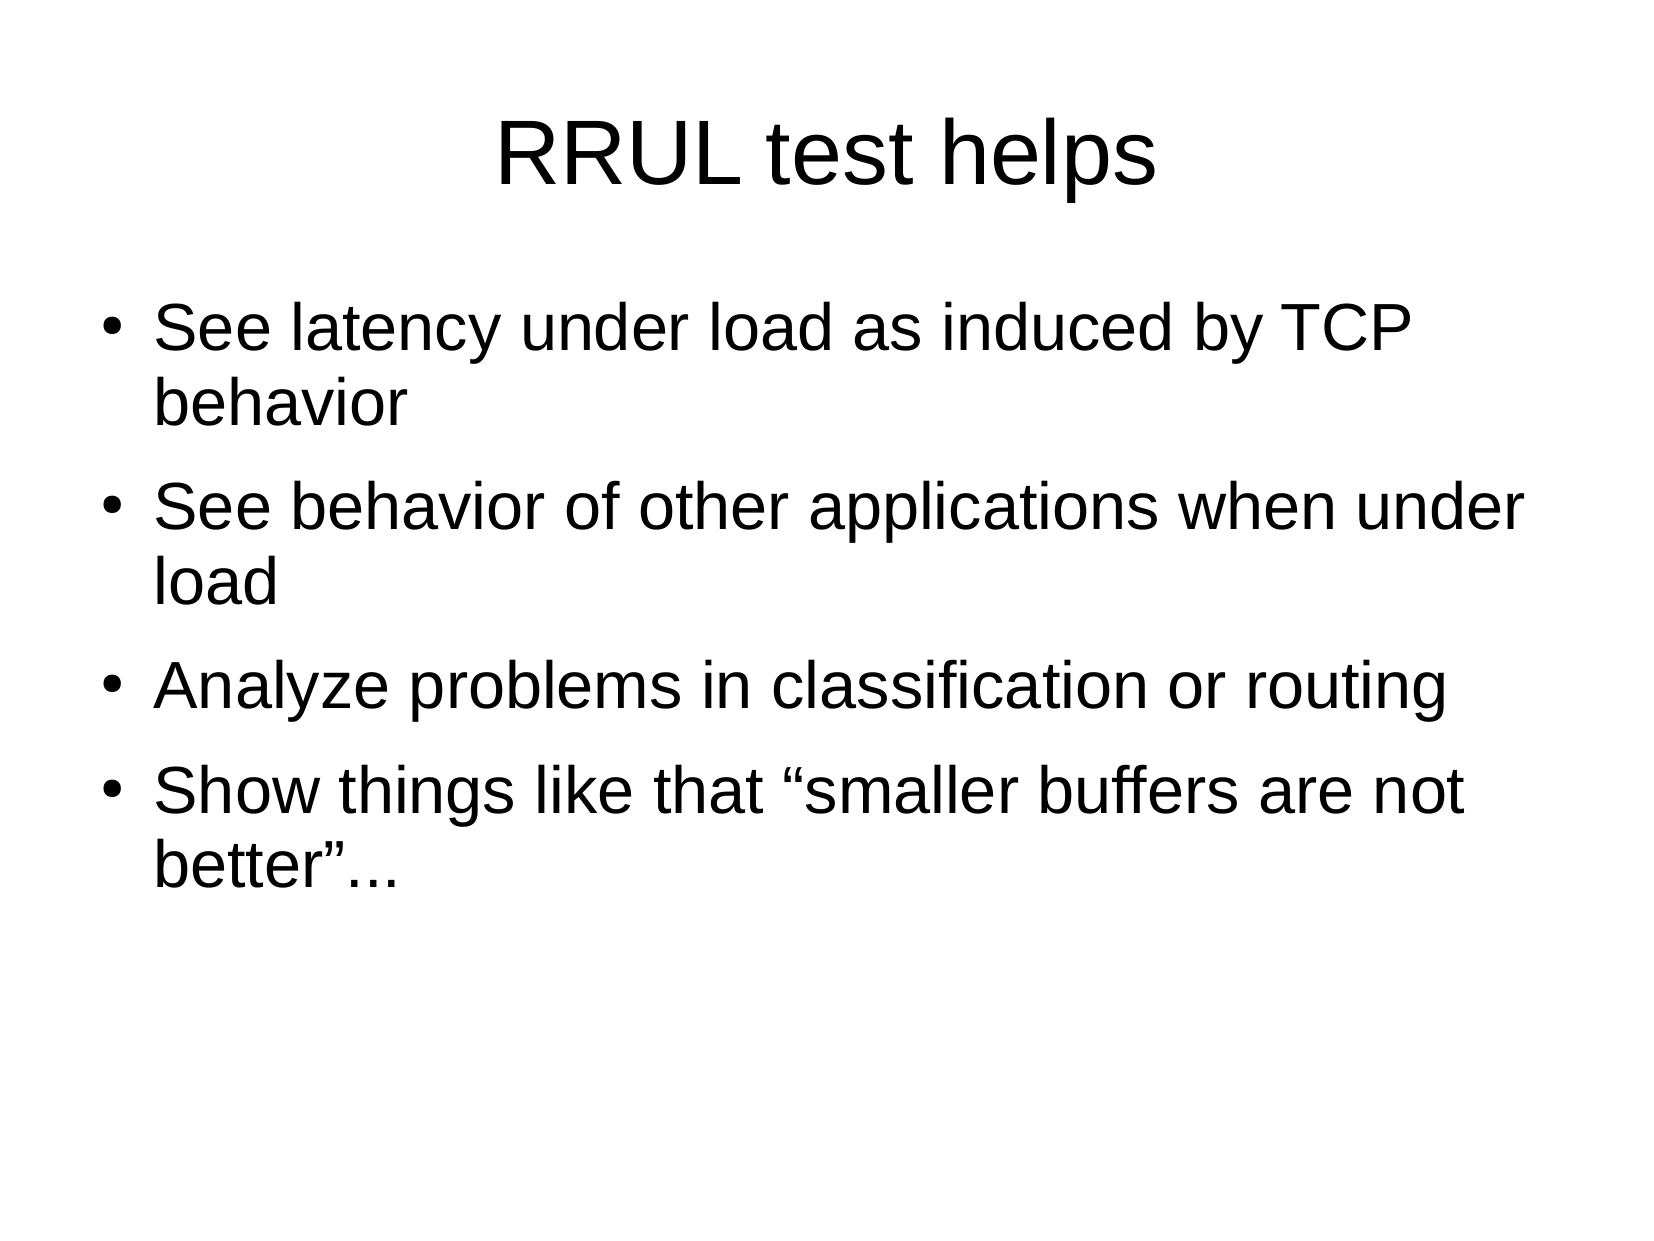

# RRUL test helps
See latency under load as induced by TCP behavior
See behavior of other applications when under load
Analyze problems in classification or routing
Show things like that “smaller buffers are not better”...